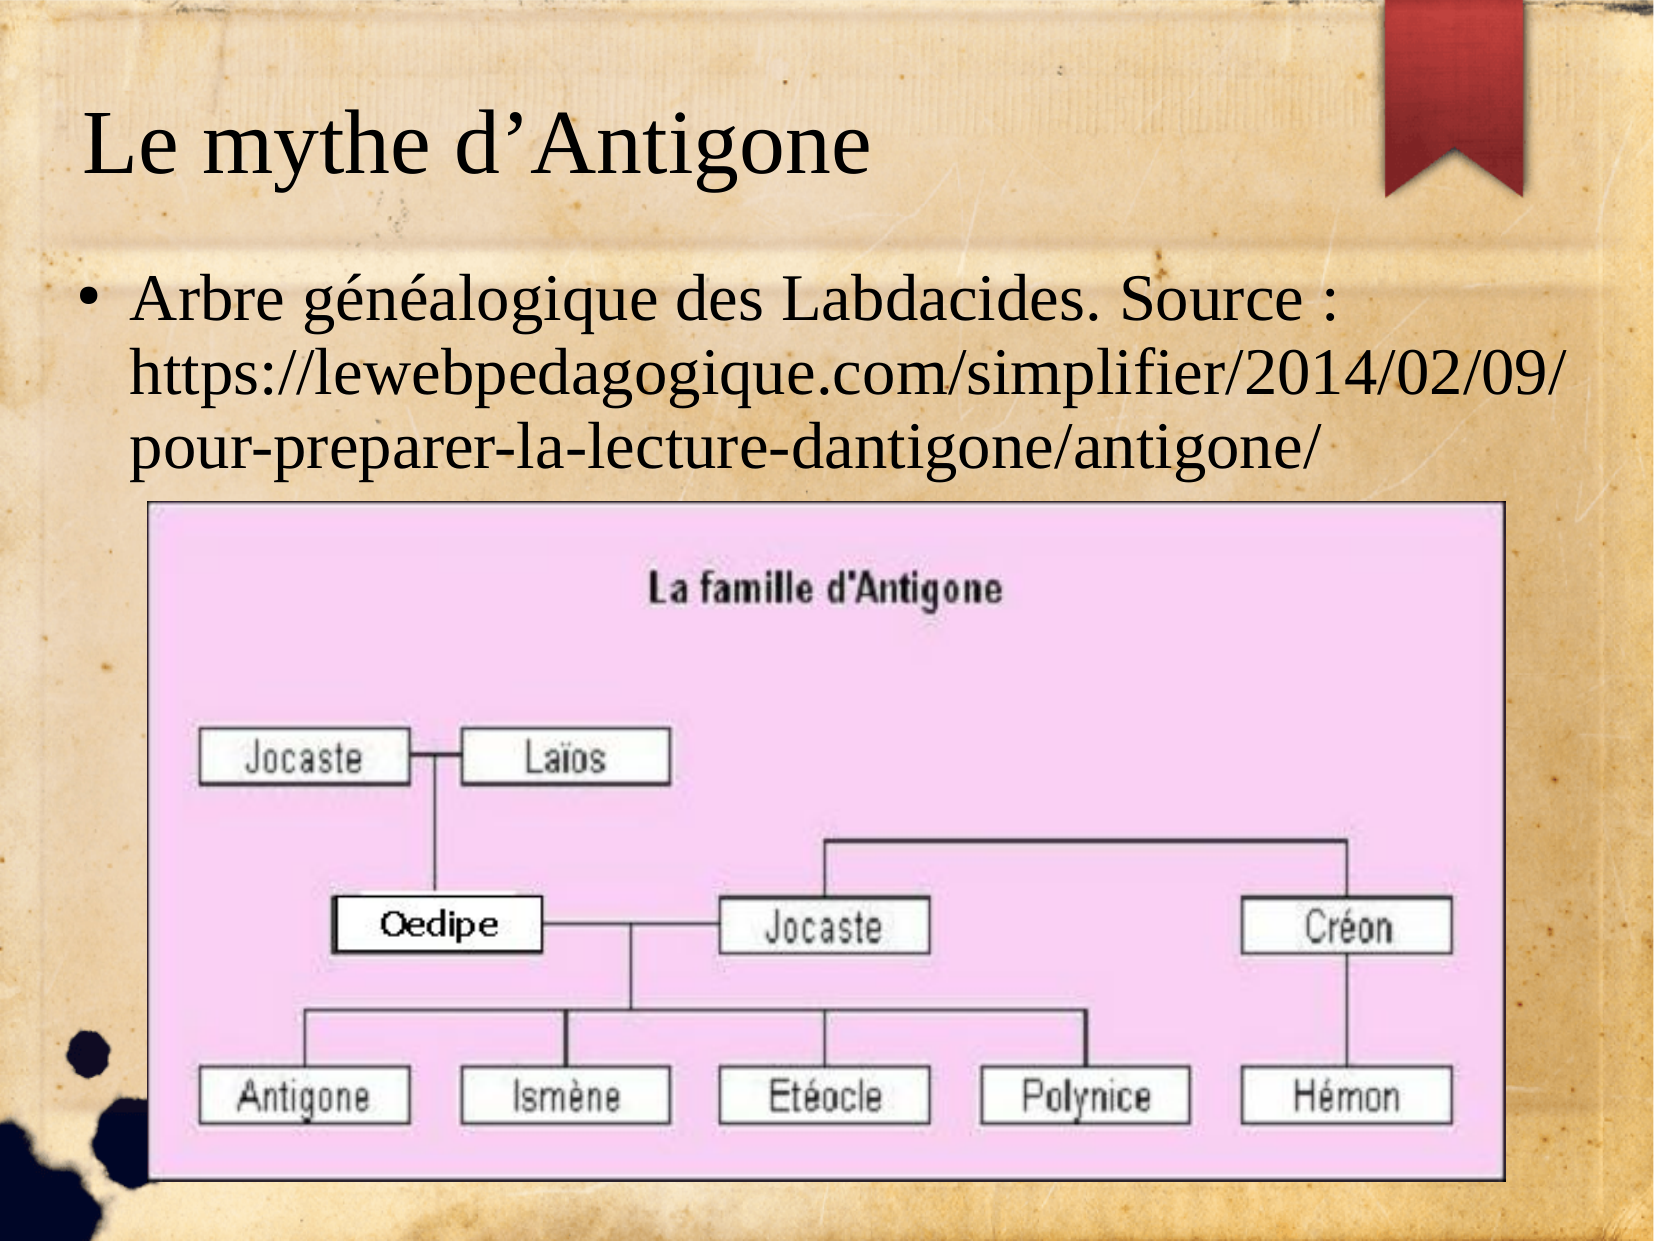

# Le mythe d’Antigone
Arbre généalogique des Labdacides. Source : https://lewebpedagogique.com/simplifier/2014/02/09/pour-preparer-la-lecture-dantigone/antigone/